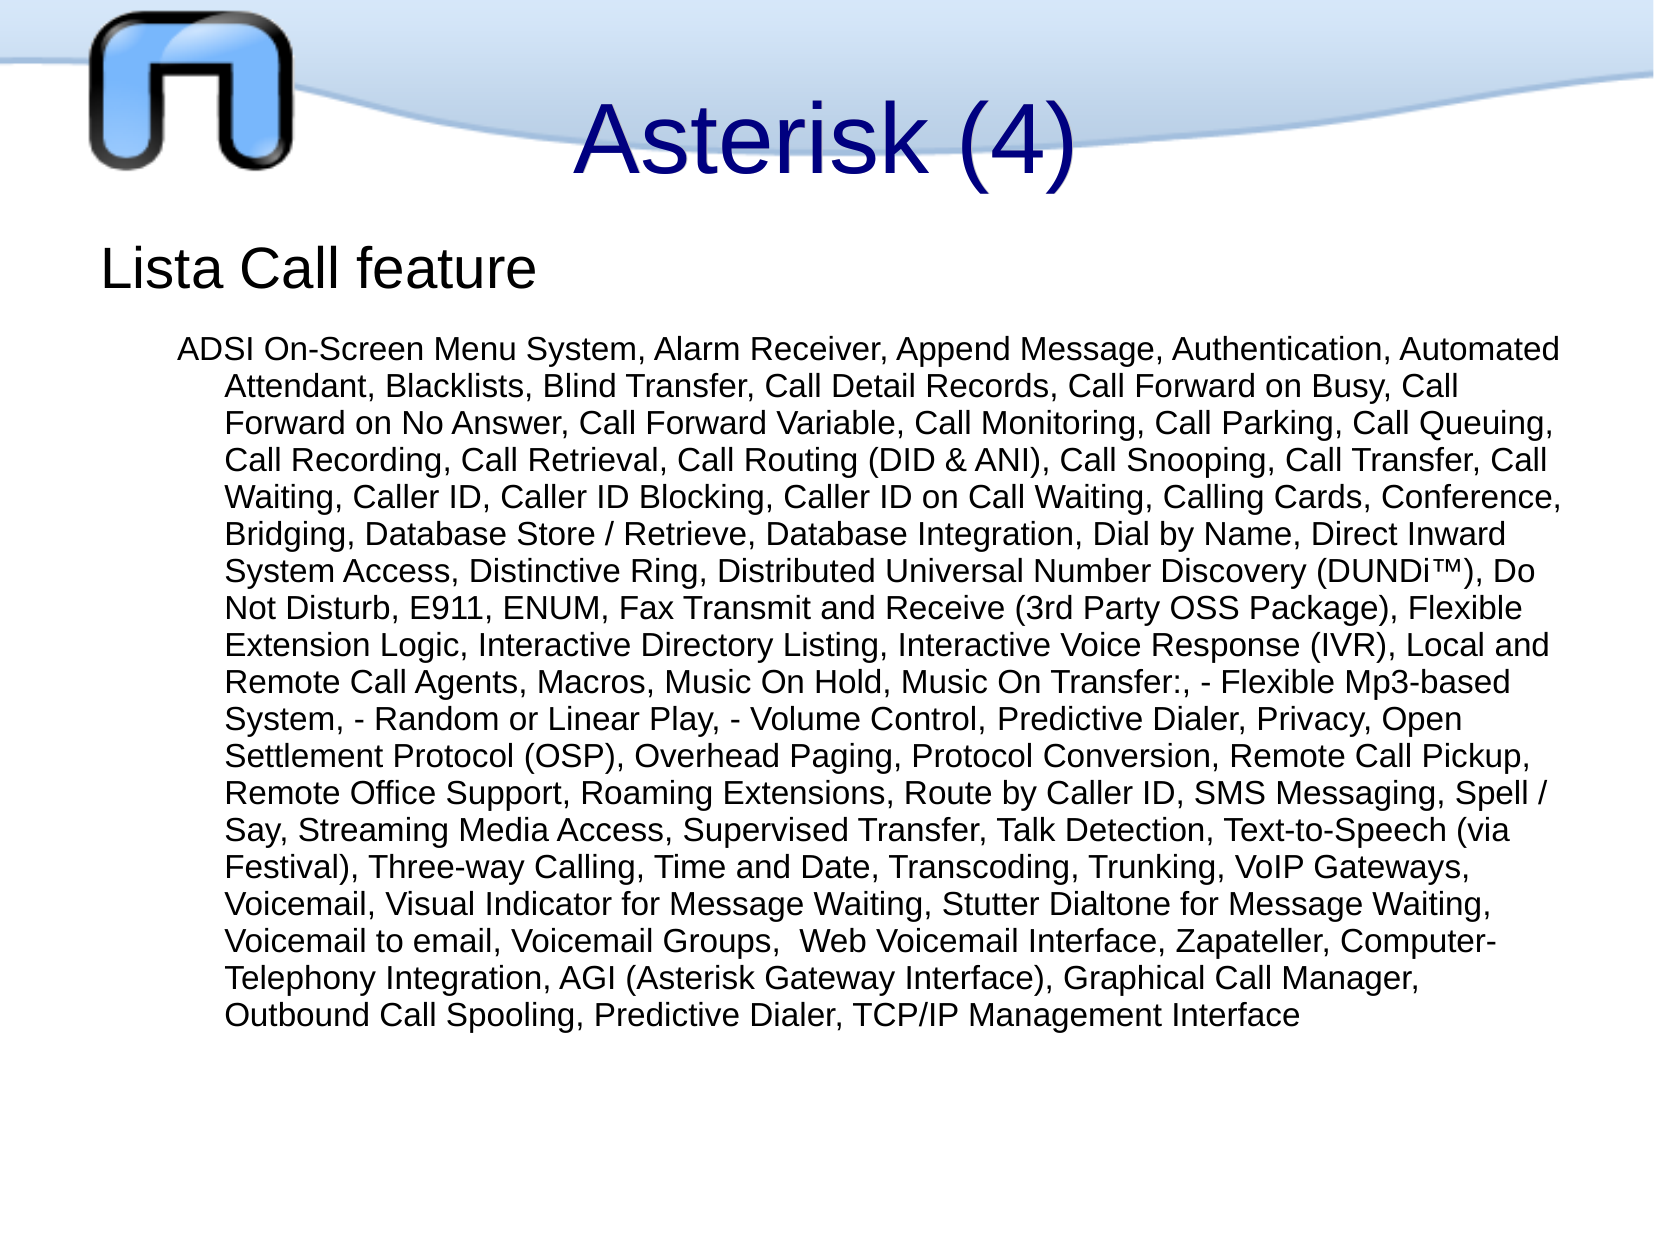

# Asterisk (4)
Lista Call feature
ADSI On-Screen Menu System, Alarm Receiver, Append Message, Authentication, Automated Attendant, Blacklists, Blind Transfer, Call Detail Records, Call Forward on Busy, Call Forward on No Answer, Call Forward Variable, Call Monitoring, Call Parking, Call Queuing, Call Recording, Call Retrieval, Call Routing (DID & ANI), Call Snooping, Call Transfer, Call Waiting, Caller ID, Caller ID Blocking, Caller ID on Call Waiting, Calling Cards, Conference, Bridging, Database Store / Retrieve, Database Integration, Dial by Name, Direct Inward System Access, Distinctive Ring, Distributed Universal Number Discovery (DUNDi™), Do Not Disturb, E911, ENUM, Fax Transmit and Receive (3rd Party OSS Package), Flexible Extension Logic, Interactive Directory Listing, Interactive Voice Response (IVR), Local and Remote Call Agents, Macros, Music On Hold, Music On Transfer:, - Flexible Mp3-based System, - Random or Linear Play, - Volume Control, Predictive Dialer, Privacy, Open Settlement Protocol (OSP), Overhead Paging, Protocol Conversion, Remote Call Pickup, Remote Office Support, Roaming Extensions, Route by Caller ID, SMS Messaging, Spell / Say, Streaming Media Access, Supervised Transfer, Talk Detection, Text-to-Speech (via Festival), Three-way Calling, Time and Date, Transcoding, Trunking, VoIP Gateways, Voicemail, Visual Indicator for Message Waiting, Stutter Dialtone for Message Waiting, Voicemail to email, Voicemail Groups, Web Voicemail Interface, Zapateller, Computer-Telephony Integration, AGI (Asterisk Gateway Interface), Graphical Call Manager, Outbound Call Spooling, Predictive Dialer, TCP/IP Management Interface